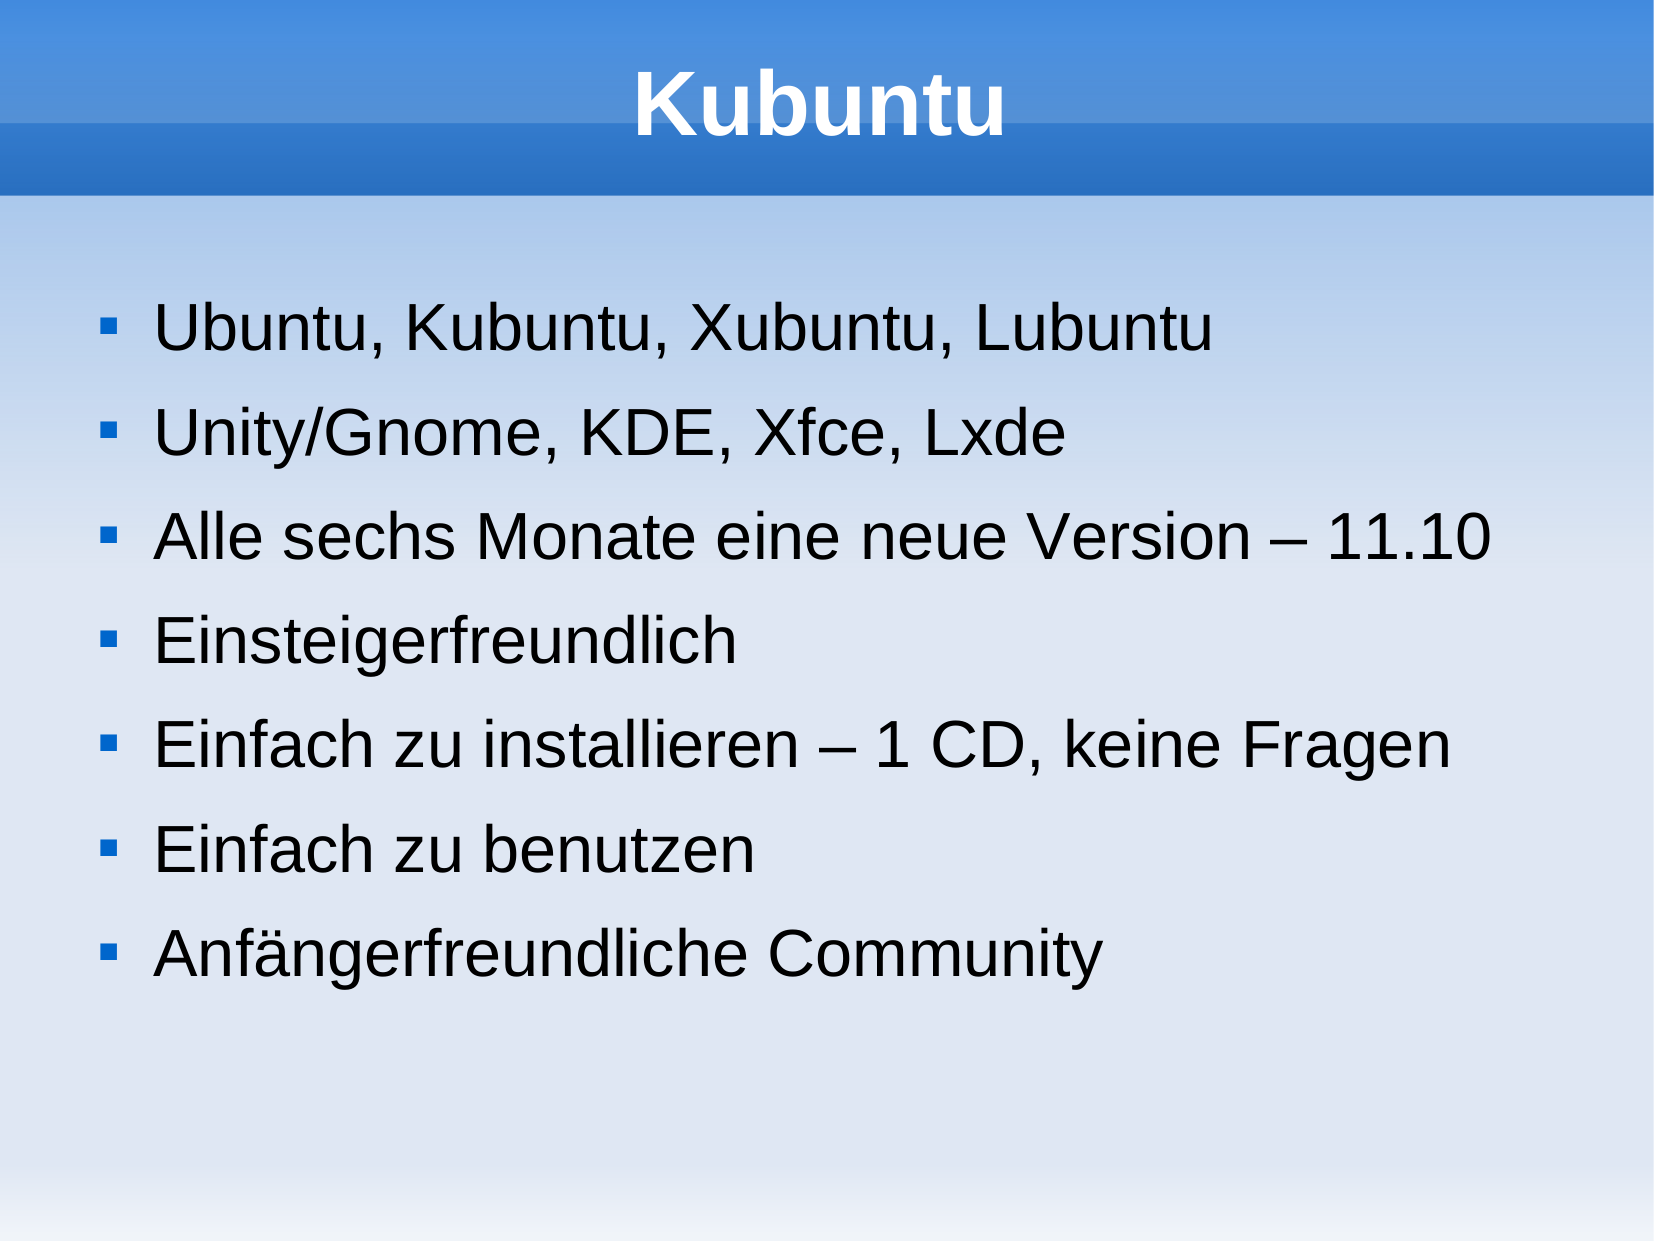

# Kubuntu
Ubuntu, Kubuntu, Xubuntu, Lubuntu
Unity/Gnome, KDE, Xfce, Lxde
Alle sechs Monate eine neue Version – 11.10
Einsteigerfreundlich
Einfach zu installieren – 1 CD, keine Fragen
Einfach zu benutzen
Anfängerfreundliche Community